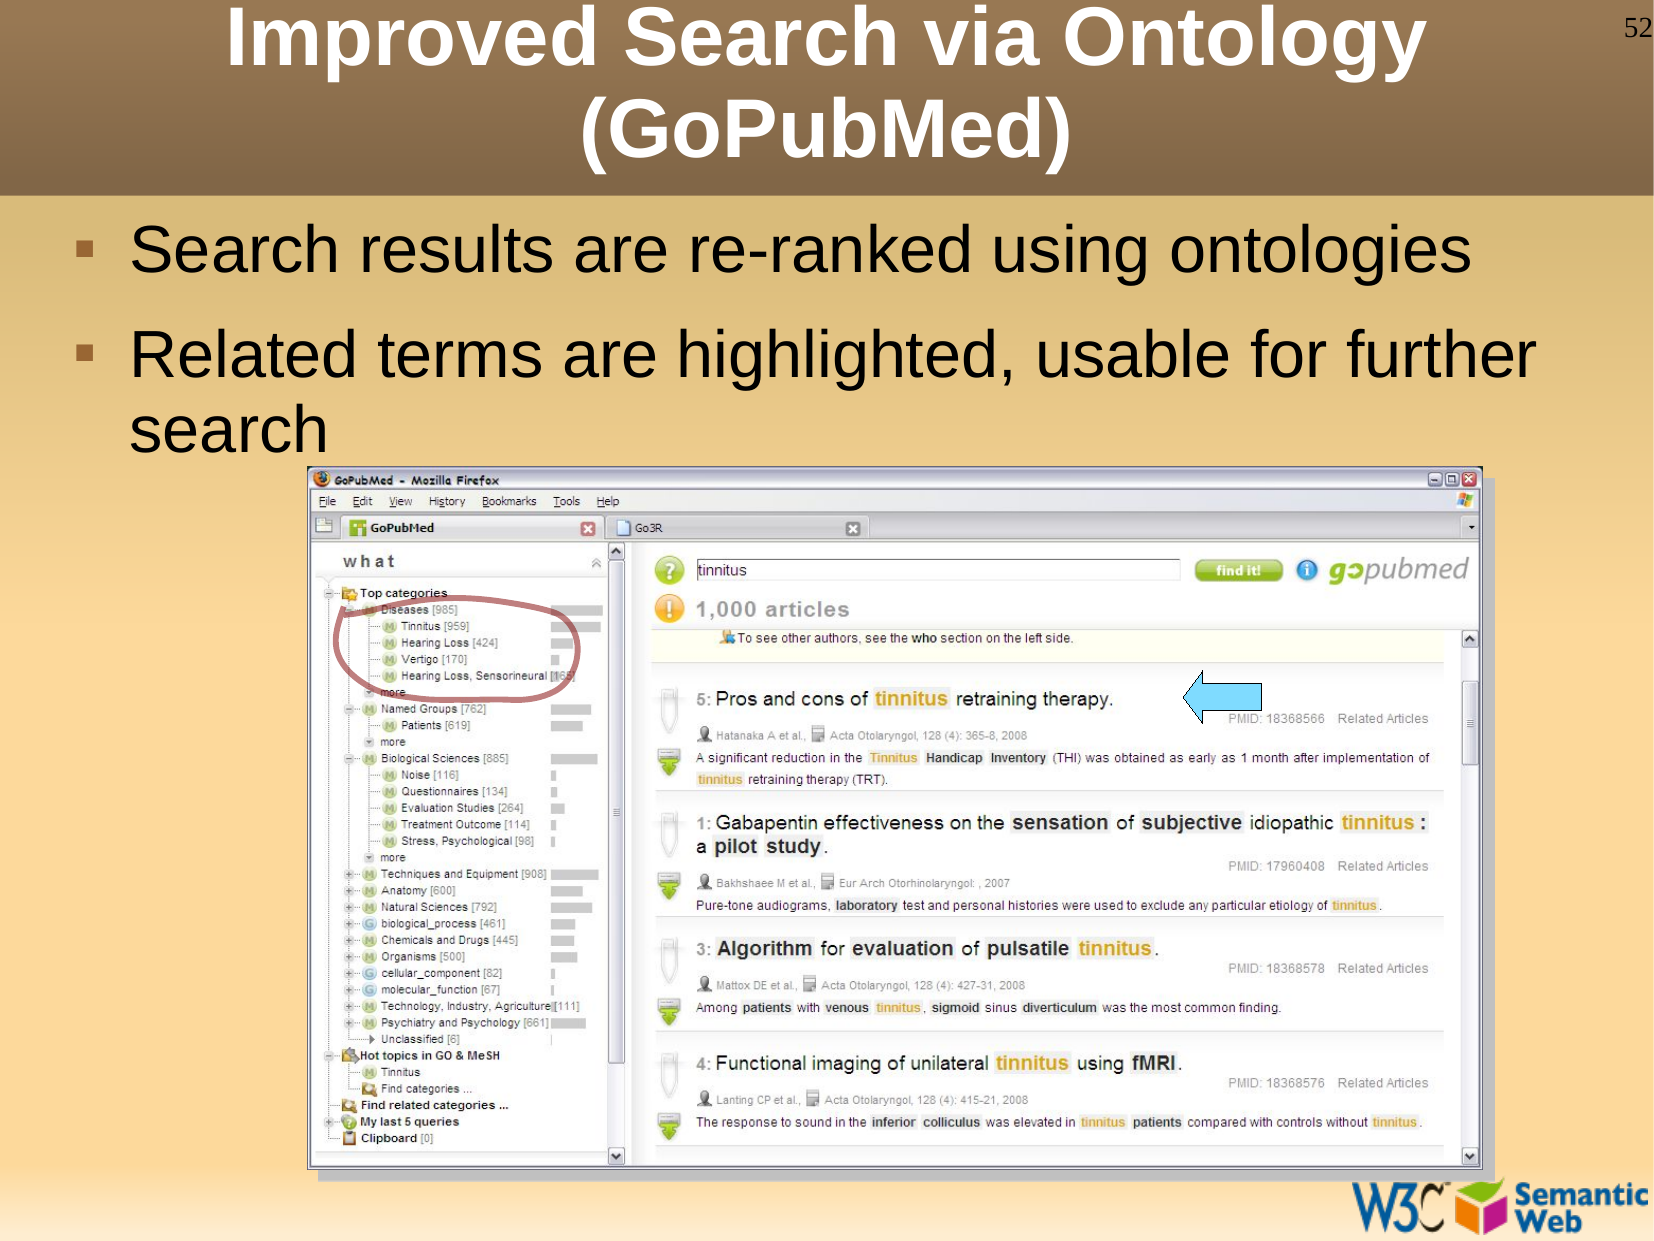

# Improved Search via Ontology (GoPubMed)
52
Search results are re-ranked using ontologies
Related terms are highlighted, usable for further search